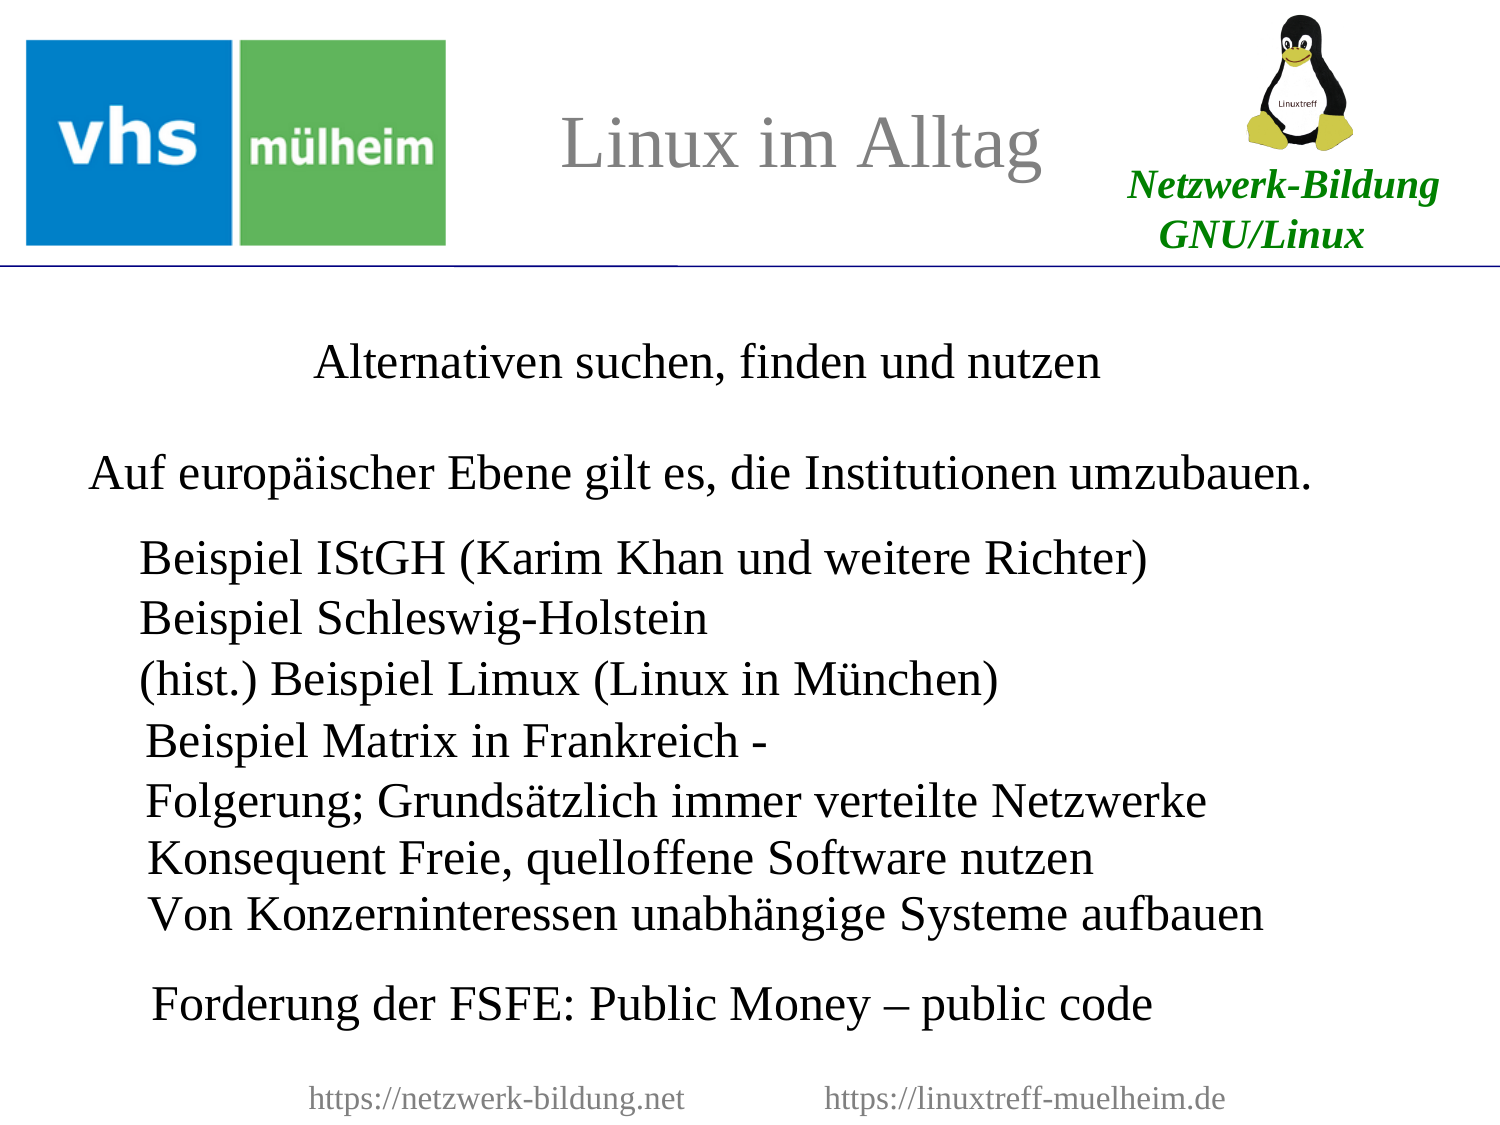

Linux im Alltag
Netzwerk-Bildung
 GNU/Linux
Alternativen suchen, finden und nutzen
Auf europäischer Ebene gilt es, die Institutionen umzubauen.
Beispiel IStGH (Karim Khan und weitere Richter)
Beispiel Schleswig-Holstein
(hist.) Beispiel Limux (Linux in München)
Beispiel Matrix in Frankreich -
Folgerung; Grundsätzlich immer verteilte Netzwerke
Konsequent Freie, quelloffene Software nutzen
Von Konzerninteressen unabhängige Systeme aufbauen
Forderung der FSFE: Public Money – public code
https://netzwerk-bildung.net		https://linuxtreff-muelheim.de